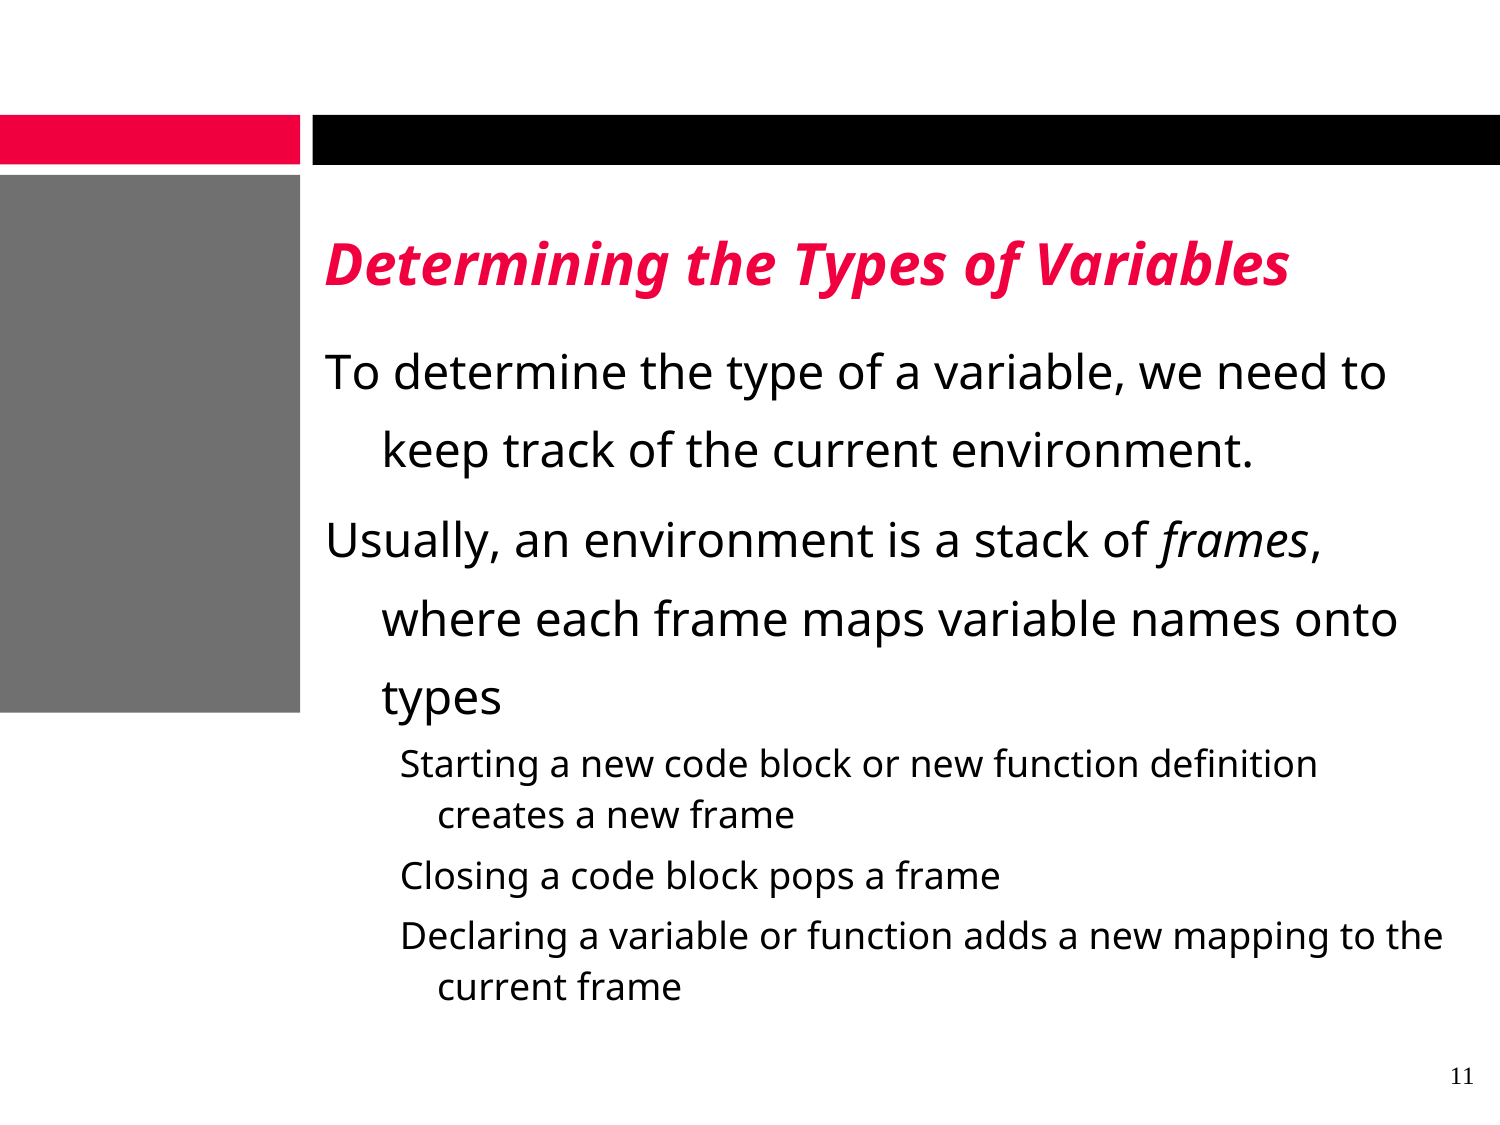

# Determining the Types of Variables
To determine the type of a variable, we need to keep track of the current environment.
Usually, an environment is a stack of frames, where each frame maps variable names onto types
Starting a new code block or new function definition creates a new frame
Closing a code block pops a frame
Declaring a variable or function adds a new mapping to the current frame
11